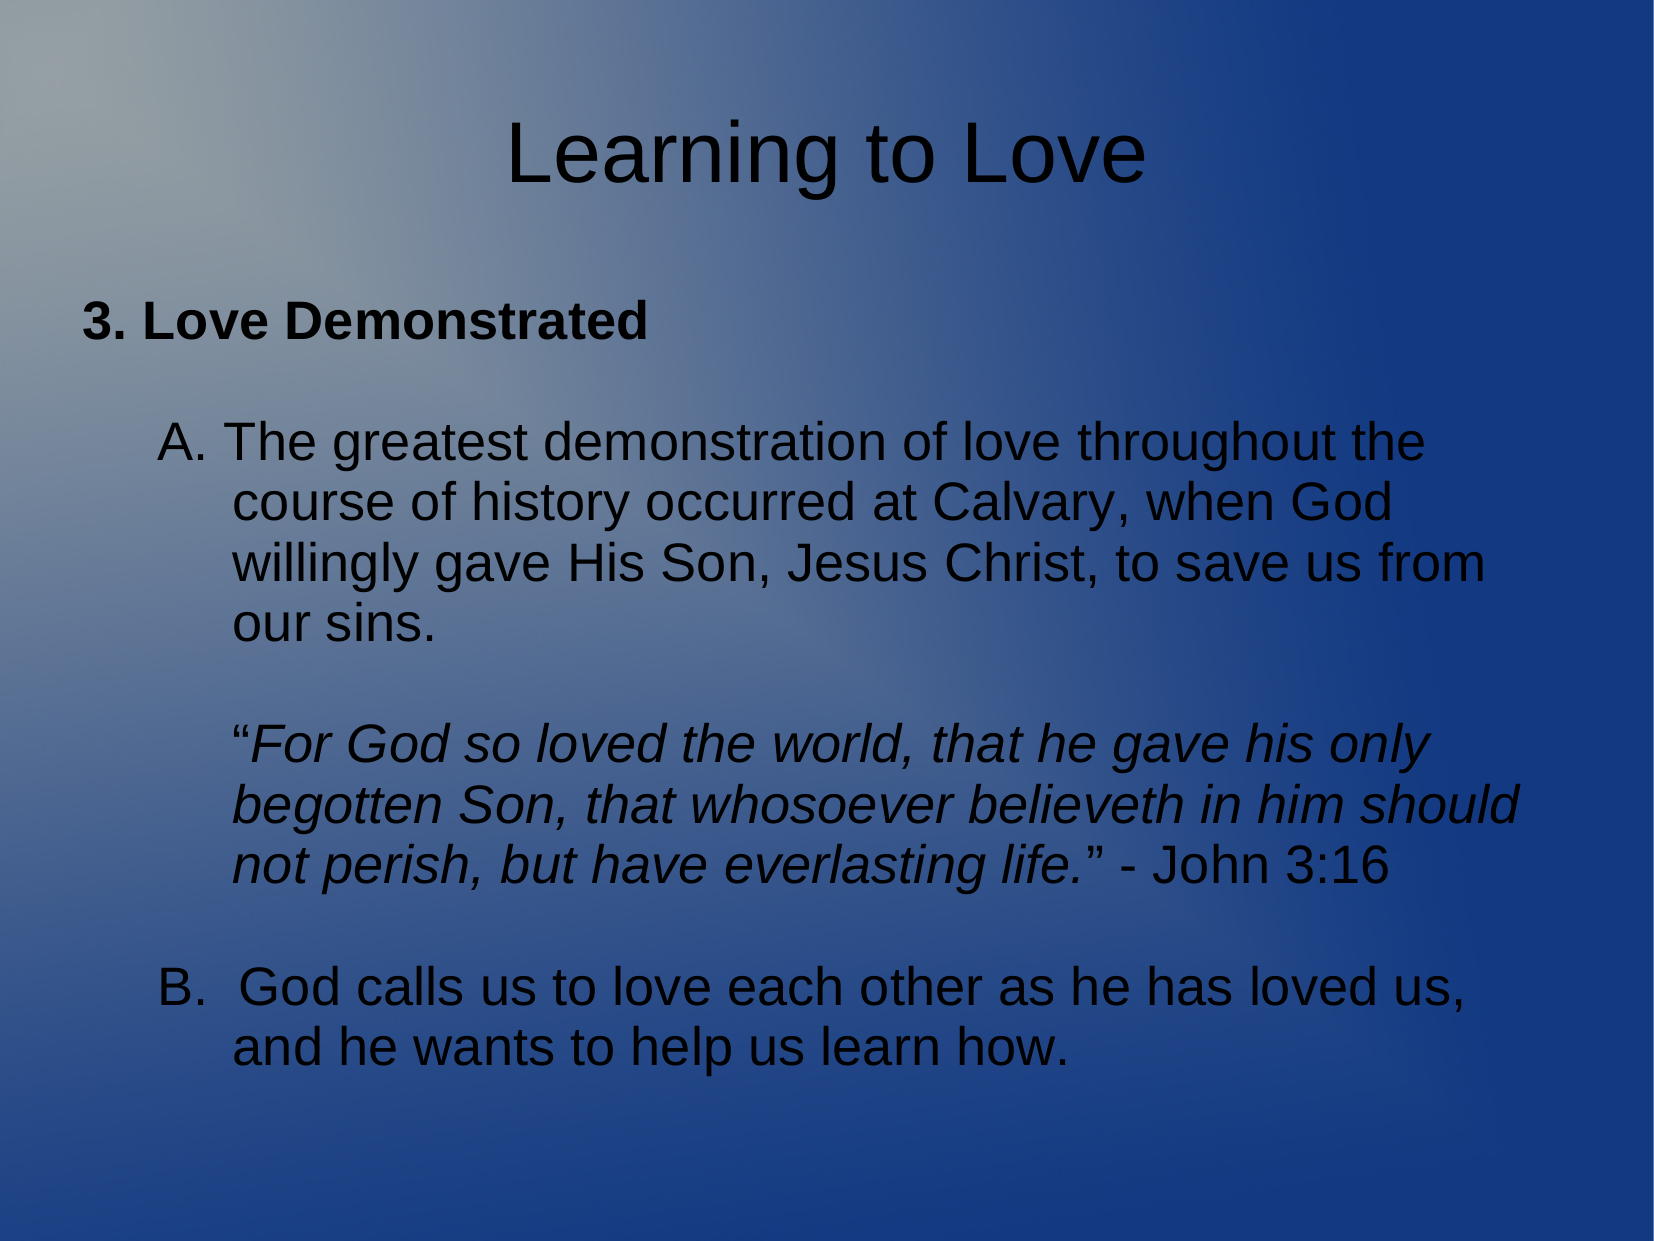

# Learning to Love
3. Love Demonstrated
	A. The greatest demonstration of love throughout the 			course of history occurred at Calvary, when God 				willingly gave His Son, Jesus Christ, to save us from 			our sins.
		“For God so loved the world, that he gave his only 			begotten Son, that whosoever believeth in him should 		not perish, but have everlasting life.” - John 3:16
	B. God calls us to love each other as he has loved us, 			and he wants to help us learn how.